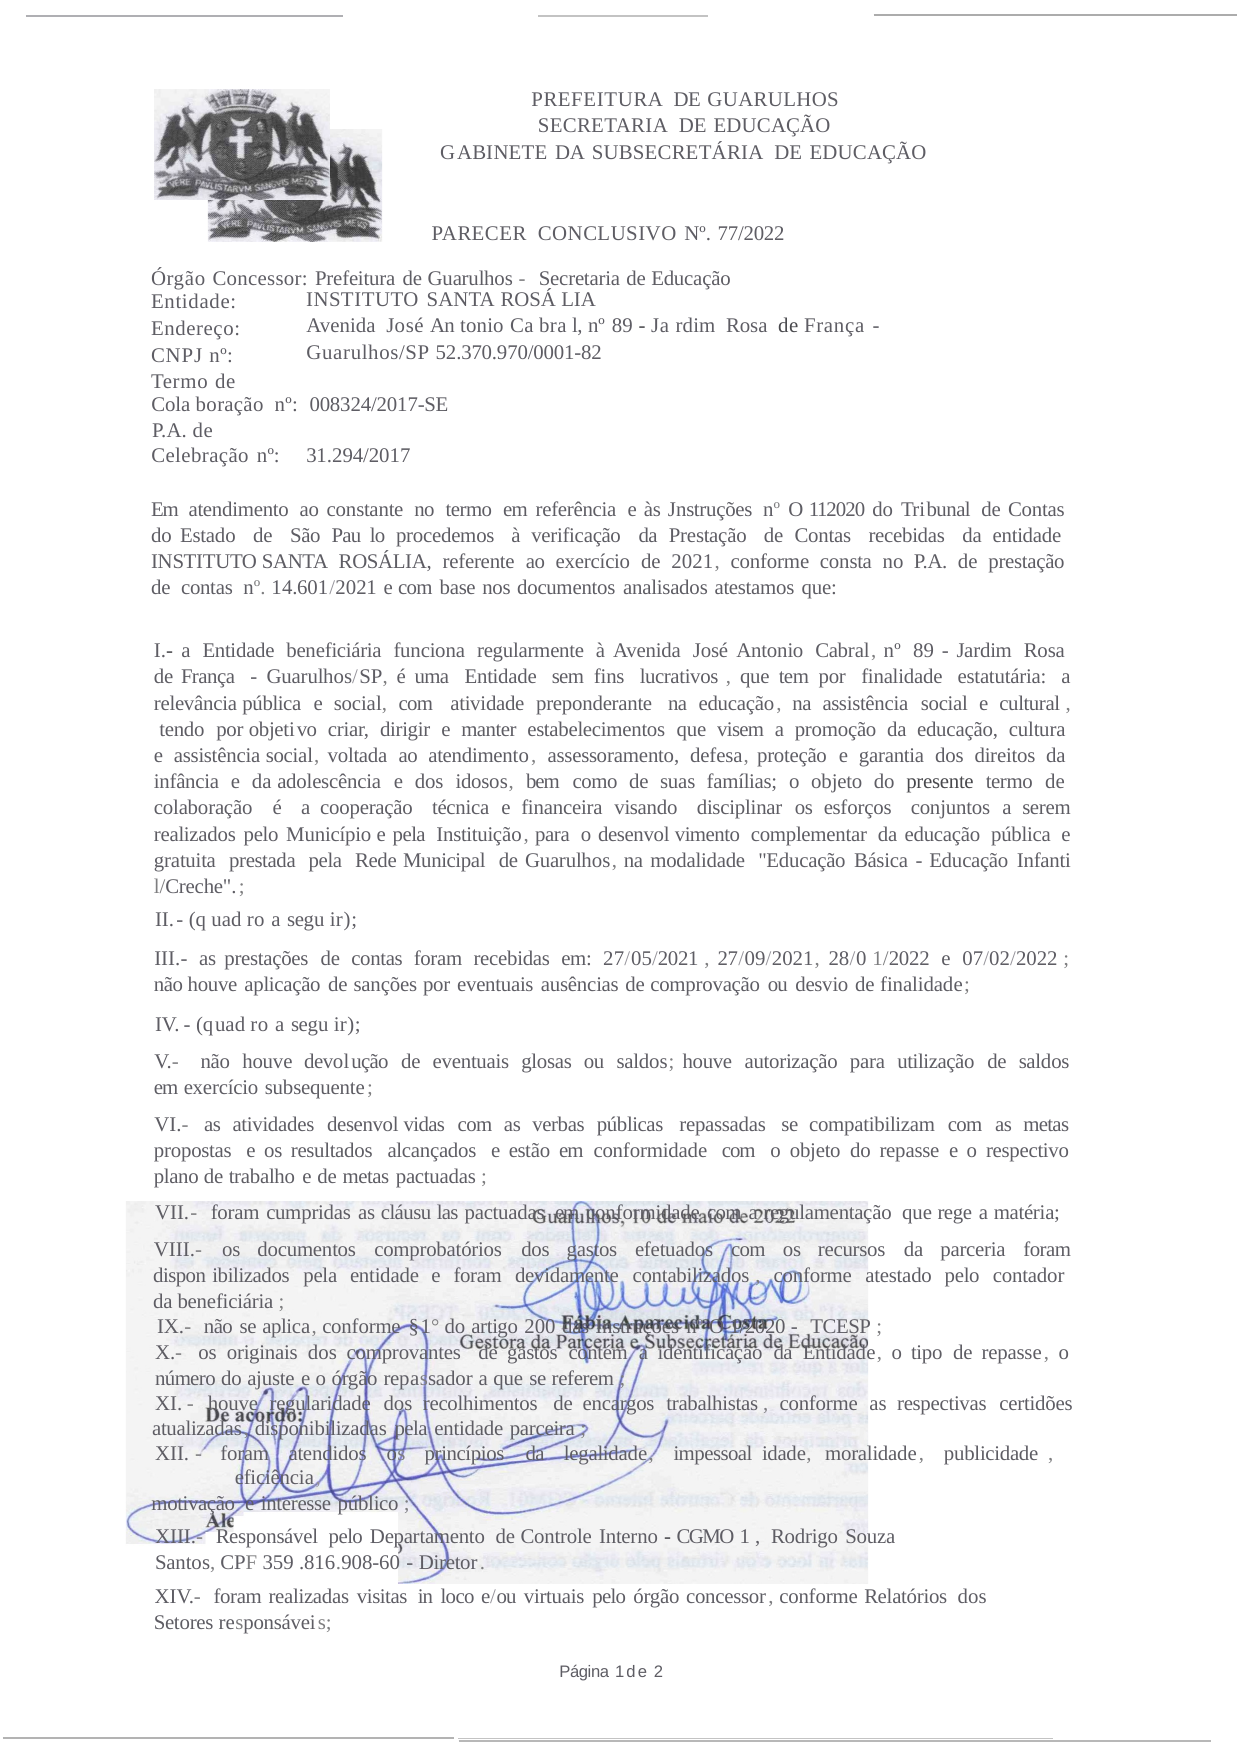

PREFEITURA DE GUARULHOS SECRETARIA DE EDUCAÇÃO
GABINETE DA SUBSECRETÁRIA DE EDUCAÇÃO
PARECER CONCLUSIVO Nº. 77/2022
Órgão Concessor: Prefeitura de Guarulhos - Secretaria de Educação
Entidade: Endereço: CNPJ nº:
Termo de
INSTITUTO SANTA ROSÁ LIA
Avenida José An tonio Ca bra l, nº 89 - Ja rdim Rosa de França - Guarulhos/SP 52.370.970/0001-82
Cola boração nº: 008324/2017-SE
P.A. de
Celebração nº: 31.294/2017
Em atendimento ao constante no termo em referência e às Jnstruções nº O 112020 do Tribunal de Contas do Estado de São Pau lo procedemos à verificação da Prestação de Contas recebidas da entidade INSTITUTO SANTA ROSÁLIA, referente ao exercício de 2021, conforme consta no P.A. de prestação de contas nº. 14.601/2021 e com base nos documentos analisados atestamos que:
- a Entidade beneficiária funciona regularmente à Avenida José Antonio Cabral, nº 89 - Jardim Rosa de França - Guarulhos/SP, é uma Entidade sem fins lucrativos , que tem por finalidade estatutária: a relevância pública e social, com atividade preponderante na educação, na assistência social e cultural , tendo por objetivo criar, dirigir e manter estabelecimentos que visem a promoção da educação, cultura e assistência social, voltada ao atendimento, assessoramento, defesa, proteção e garantia dos direitos da infância e da adolescência e dos idosos, bem como de suas famílias; o objeto do presente termo de colaboração é a cooperação técnica e financeira visando disciplinar os esforços conjuntos a serem realizados pelo Município e pela Instituição, para o desenvol vimento complementar da educação pública e gratuita prestada pela Rede Municipal de Guarulhos, na modalidade "Educação Básica - Educação Infanti l/Creche".;
- (q uad ro a segu ir);
- as prestações de contas foram recebidas em: 27/05/2021 , 27/09/2021, 28/0 1/2022 e 07/02/2022 ; não houve aplicação de sanções por eventuais ausências de comprovação ou desvio de finalidade;
- (quad ro a segu ir);
- não houve devolução de eventuais glosas ou saldos; houve autorização para utilização de saldos em exercício subsequente;
- as atividades desenvol vidas com as verbas públicas repassadas se compatibilizam com as metas propostas e os resultados alcançados e estão em conformidade com o objeto do repasse e o respectivo plano de trabalho e de metas pactuadas ;
- foram cumpridas as cláusu las pactuadas em conformidade com a regulamentação que rege a matéria;
- os documentos comprobatórios dos gastos efetuados com os recursos da parceria foram dispon ibilizados pela entidade e foram devidamente contabilizados , conforme atestado pelo contador da beneficiária ;
- não se aplica, conforme §1° do artigo 200 das Instruções nº O 1/2020 - TCESP ;
- os originais dos comprovantes de gastos contém a identificação da Entidade, o tipo de repasse, o número do ajuste e o órgão repassador a que se referem ;
- houve regularidade dos recolhimentos de encargos trabalhistas , conforme as respectivas certidões
atualizadas, disponibilizadas pela entidade parceira ;
- foram atendidos os princípios da legalidade, impessoal idade, moralidade, publicidade , eficiência,
motivação e interesse público ;
- Responsável pelo Departamento de Controle Interno - CGMO 1 , Rodrigo Souza Santos, CPF 359 .816.908-60 - Diretor.
- foram realizadas visitas in loco e/ou virtuais pelo órgão concessor, conforme Relatórios dos Setores responsáveis;
Página 1de 2